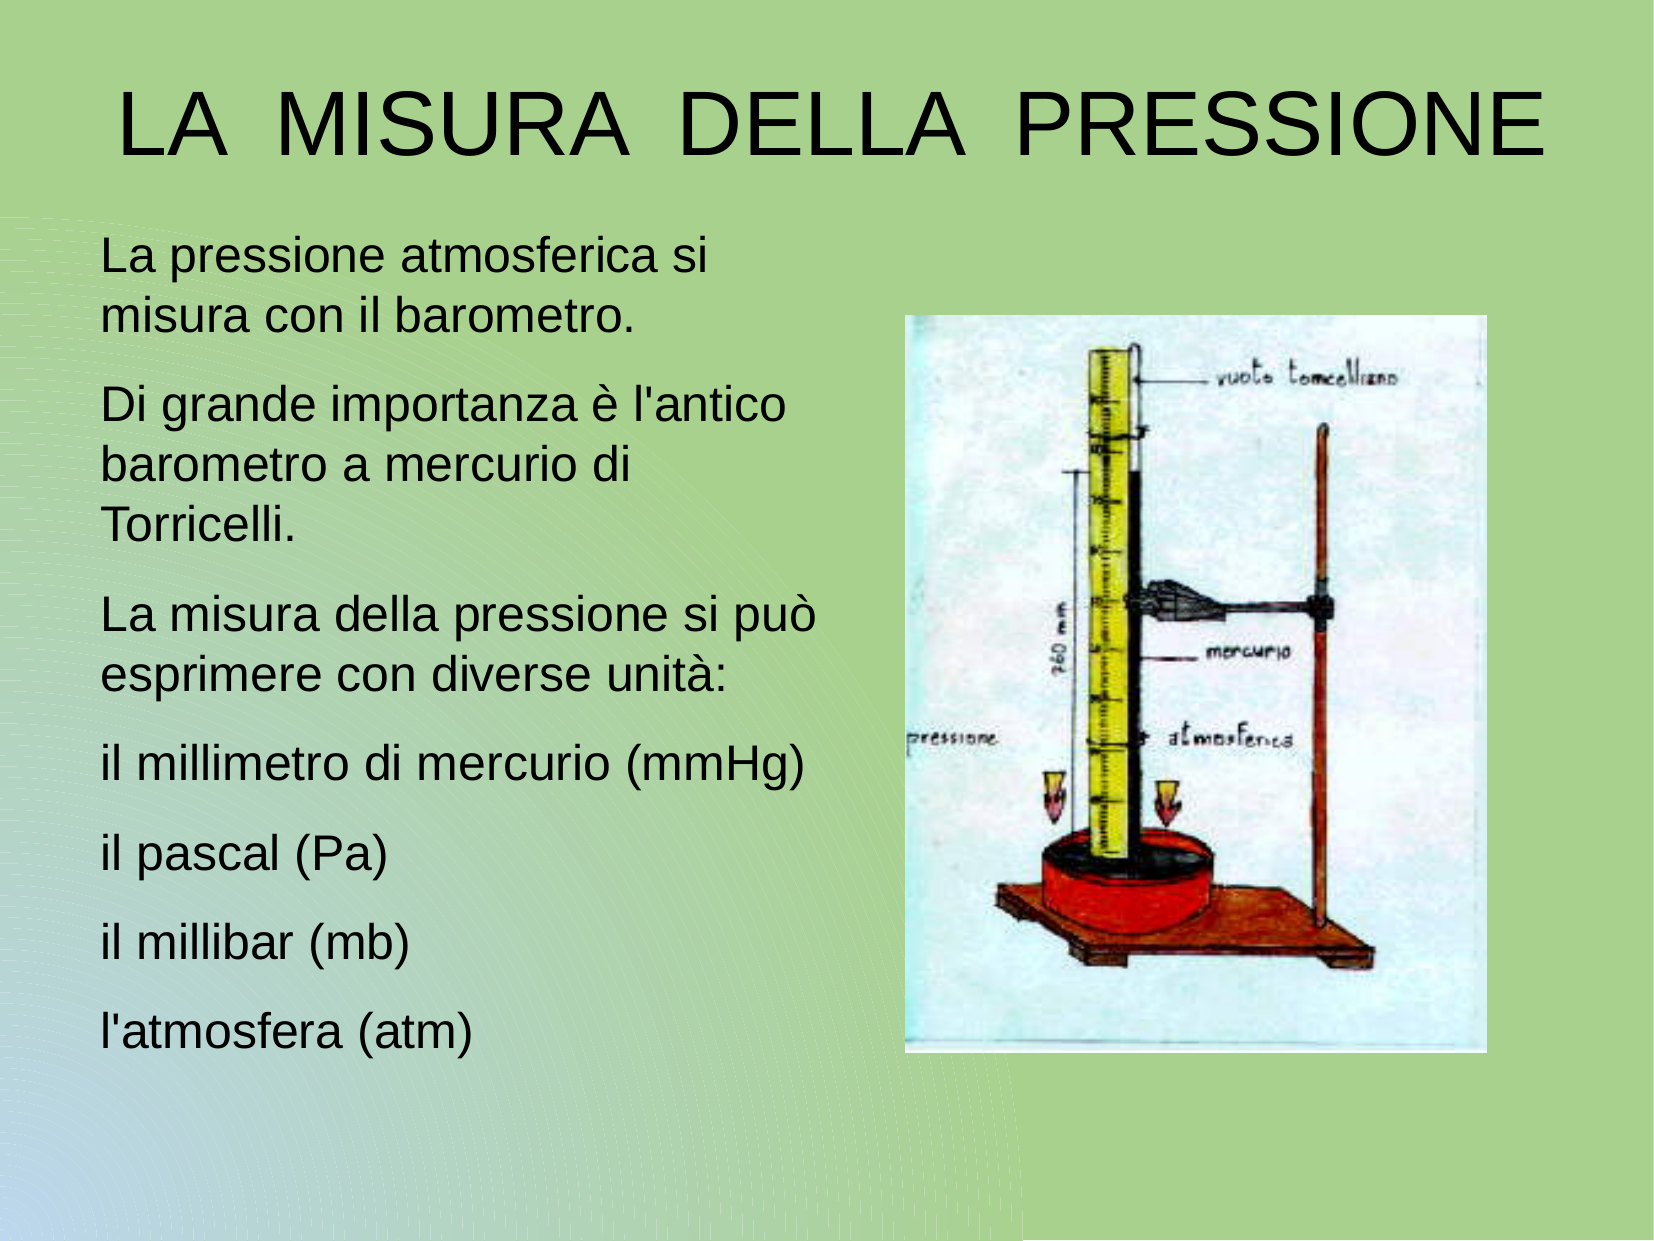

# LA MISURA DELLA PRESSIONE
La pressione atmosferica si misura con il barometro.
Di grande importanza è l'antico barometro a mercurio di Torricelli.
La misura della pressione si può esprimere con diverse unità:
il millimetro di mercurio (mmHg)
il pascal (Pa)
il millibar (mb)
l'atmosfera (atm)